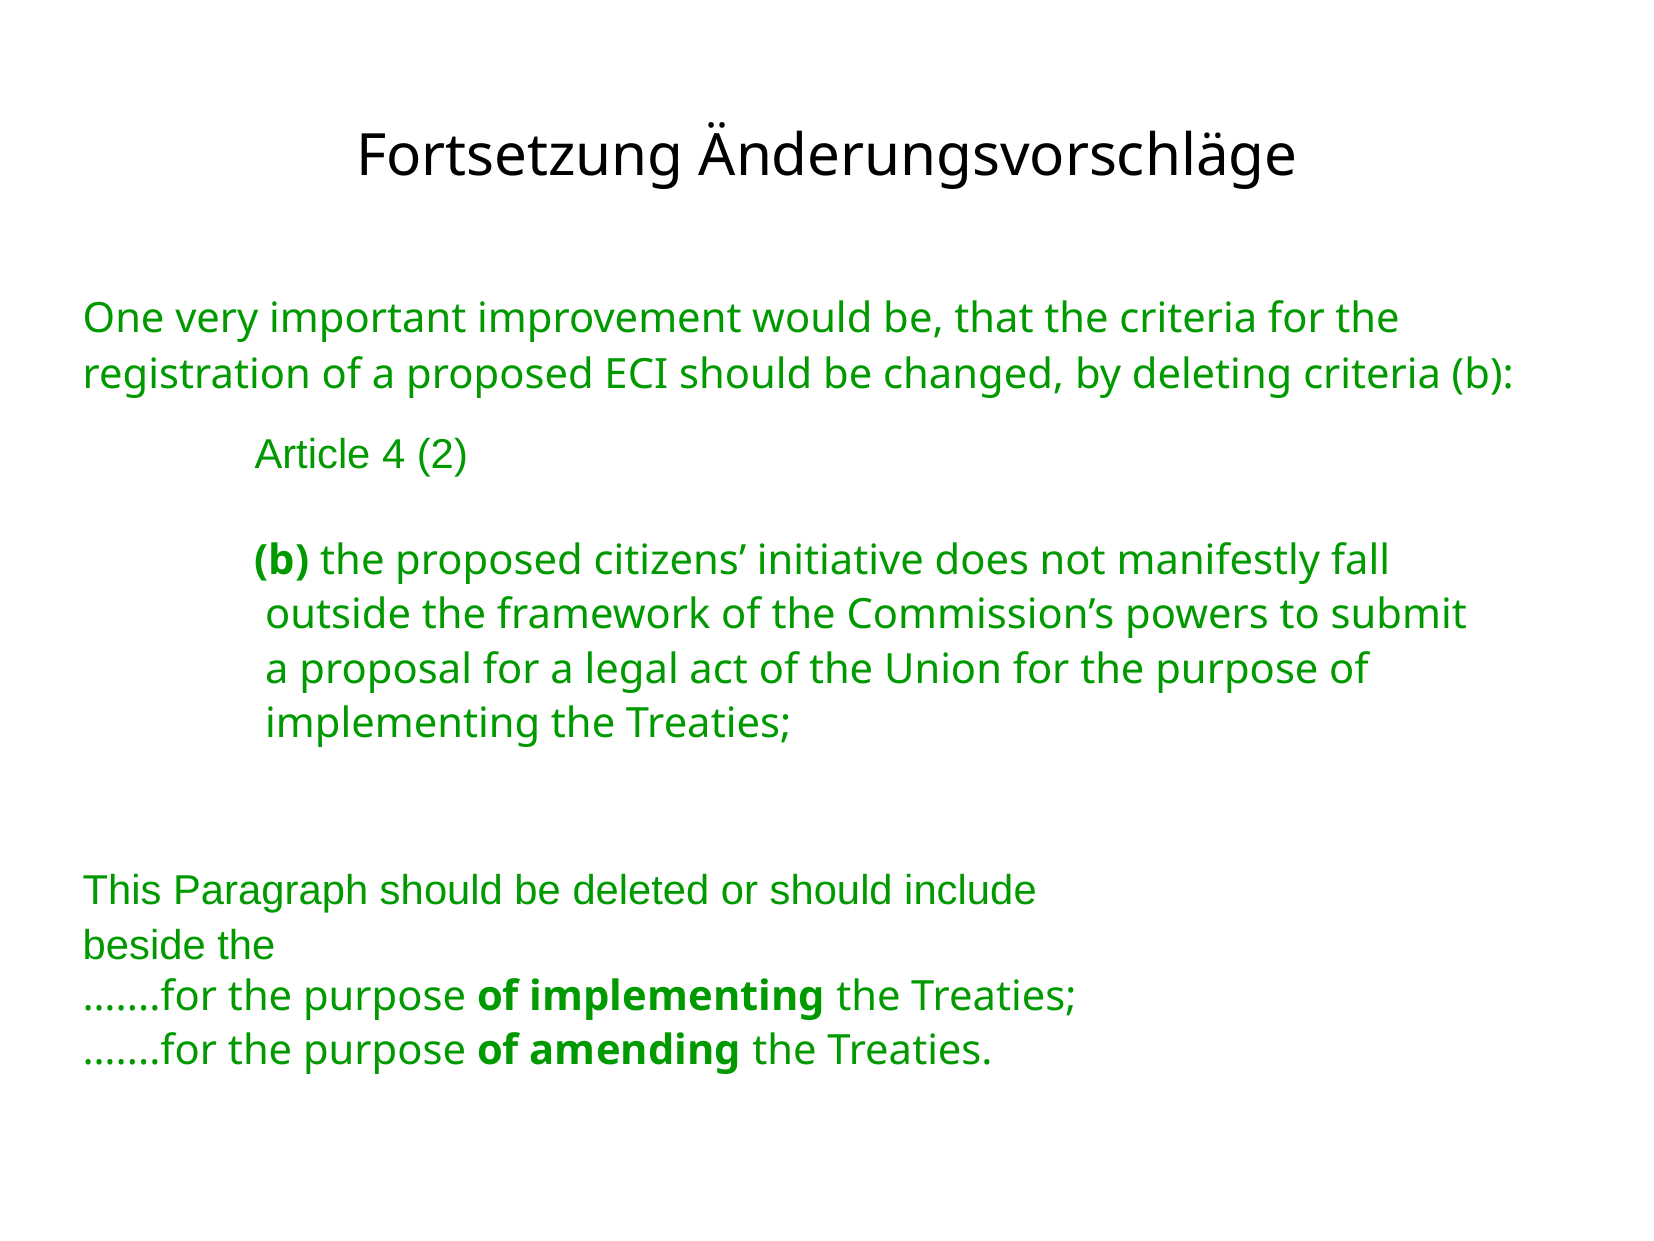

# Fortsetzung Änderungsvorschläge
One very important improvement would be, that the criteria for the registration of a proposed ECI should be changed, by deleting criteria (b):
Article 4 (2)
(b) the proposed citizens’ initiative does not manifestly fall
 outside the framework of the Commission’s powers to submit
 a proposal for a legal act of the Union for the purpose of
 implementing the Treaties;
This Paragraph should be deleted or should include
beside the
…....for the purpose of implementing the Treaties;
…....for the purpose of amending the Treaties.